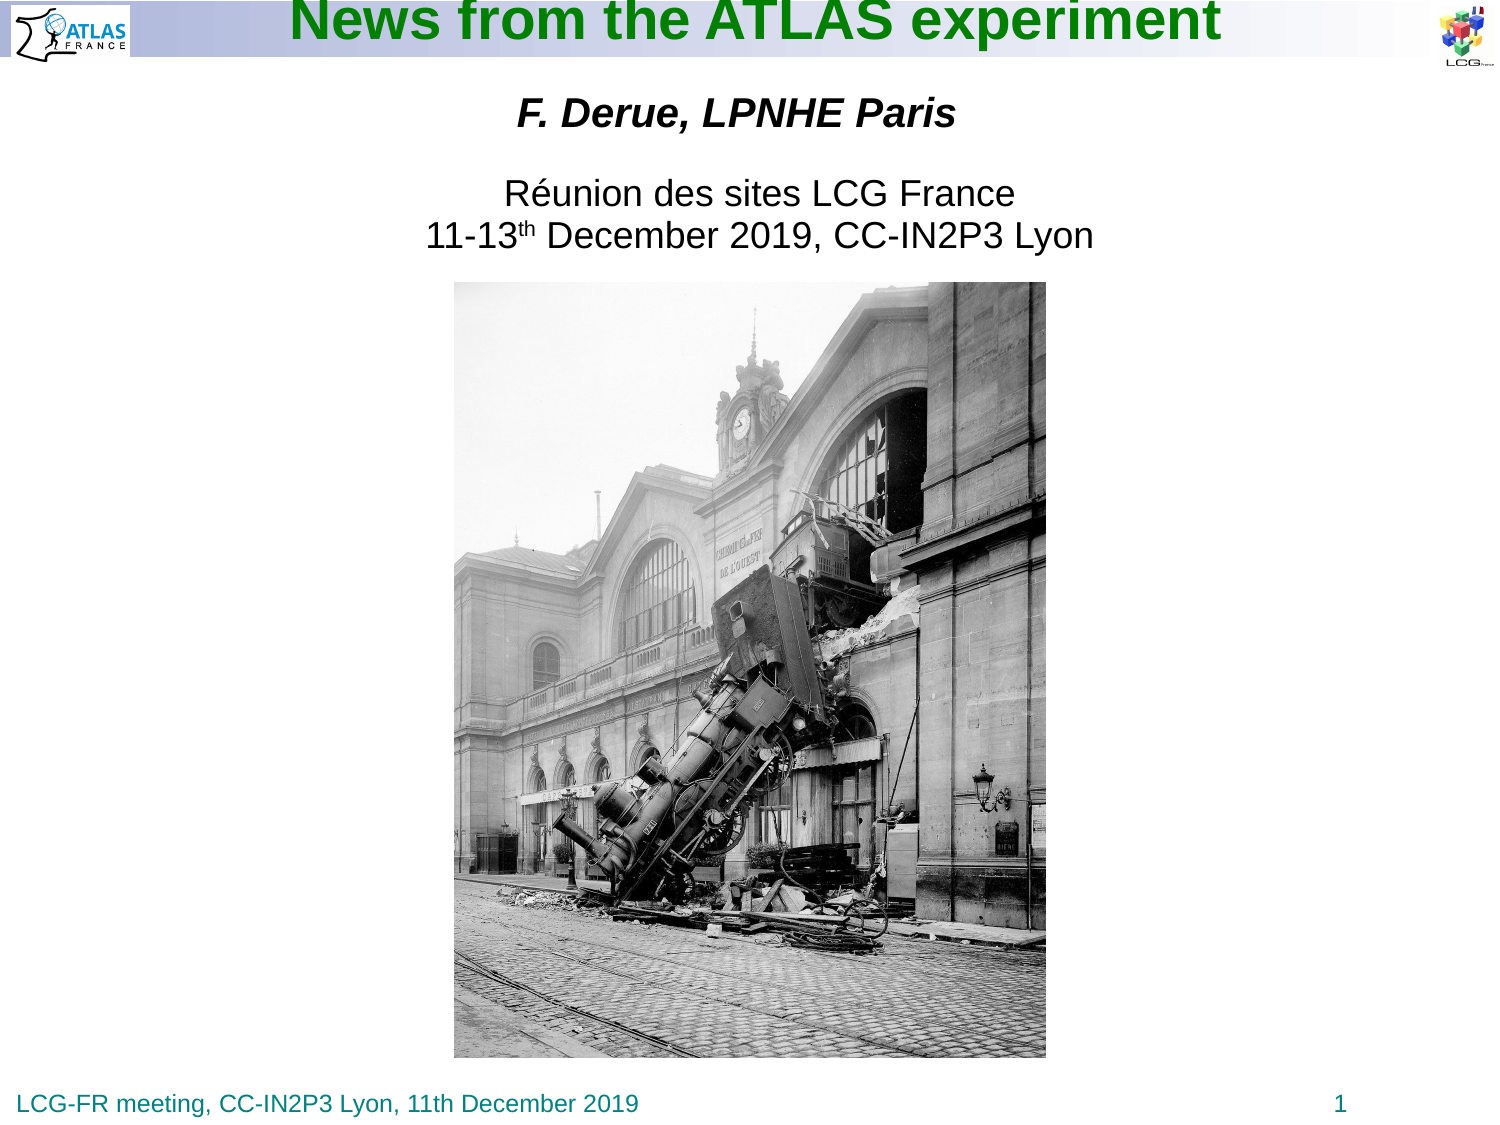

News from the ATLAS experiment
F. Derue, LPNHE Paris
Réunion des sites LCG France
11-13th December 2019, CC-IN2P3 Lyon